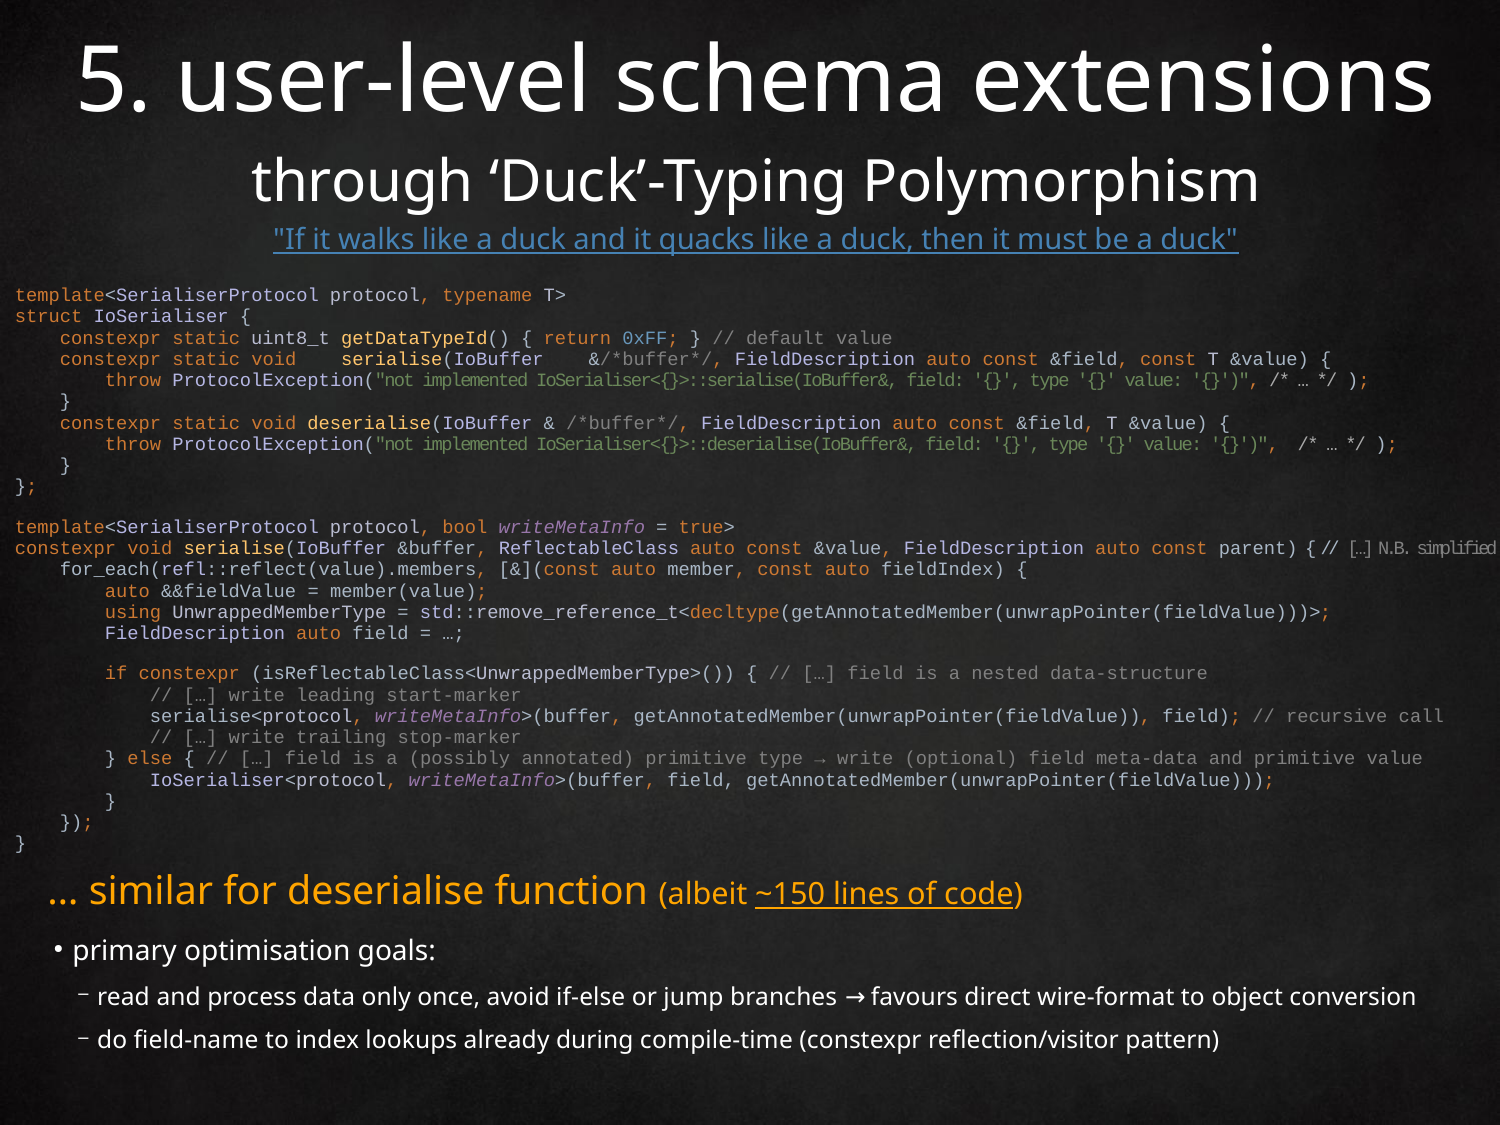

# 5. user-level schema extensions through ‘Duck’-Typing Polymorphism "If it walks like a duck and it quacks like a duck, then it must be a duck"
template<SerialiserProtocol protocol, typename T>
struct IoSerialiser {
 constexpr static uint8_t getDataTypeId() { return 0xFF; } // default value
 constexpr static void serialise(IoBuffer &/*buffer*/, FieldDescription auto const &field, const T &value) {
 throw ProtocolException("not implemented IoSerialiser<{}>::serialise(IoBuffer&, field: '{}', type '{}' value: '{}')", /* … */ );
 }
 constexpr static void deserialise(IoBuffer & /*buffer*/, FieldDescription auto const &field, T &value) {
 throw ProtocolException("not implemented IoSerialiser<{}>::deserialise(IoBuffer&, field: '{}', type '{}' value: '{}')", /* … */ );
 }
};
template<SerialiserProtocol protocol, bool writeMetaInfo = true>
constexpr void serialise(IoBuffer &buffer, ReflectableClass auto const &value, FieldDescription auto const parent) { // […] N.B. simplified
 for_each(refl::reflect(value).members, [&](const auto member, const auto fieldIndex) {
 auto &&fieldValue = member(value);
 using UnwrappedMemberType = std::remove_reference_t<decltype(getAnnotatedMember(unwrapPointer(fieldValue)))>;
 FieldDescription auto field = …;
 if constexpr (isReflectableClass<UnwrappedMemberType>()) { // […] field is a nested data-structure
 // […] write leading start-marker
 serialise<protocol, writeMetaInfo>(buffer, getAnnotatedMember(unwrapPointer(fieldValue)), field); // recursive call
 // […] write trailing stop-marker
 } else { // […] field is a (possibly annotated) primitive type → write (optional) field meta-data and primitive value
 IoSerialiser<protocol, writeMetaInfo>(buffer, field, getAnnotatedMember(unwrapPointer(fieldValue)));
 }
 });
}
… similar for deserialise function (albeit ~150 lines of code)
primary optimisation goals:
read and process data only once, avoid if-else or jump branches → favours direct wire-format to object conversion
do field-name to index lookups already during compile-time (constexpr reflection/visitor pattern)